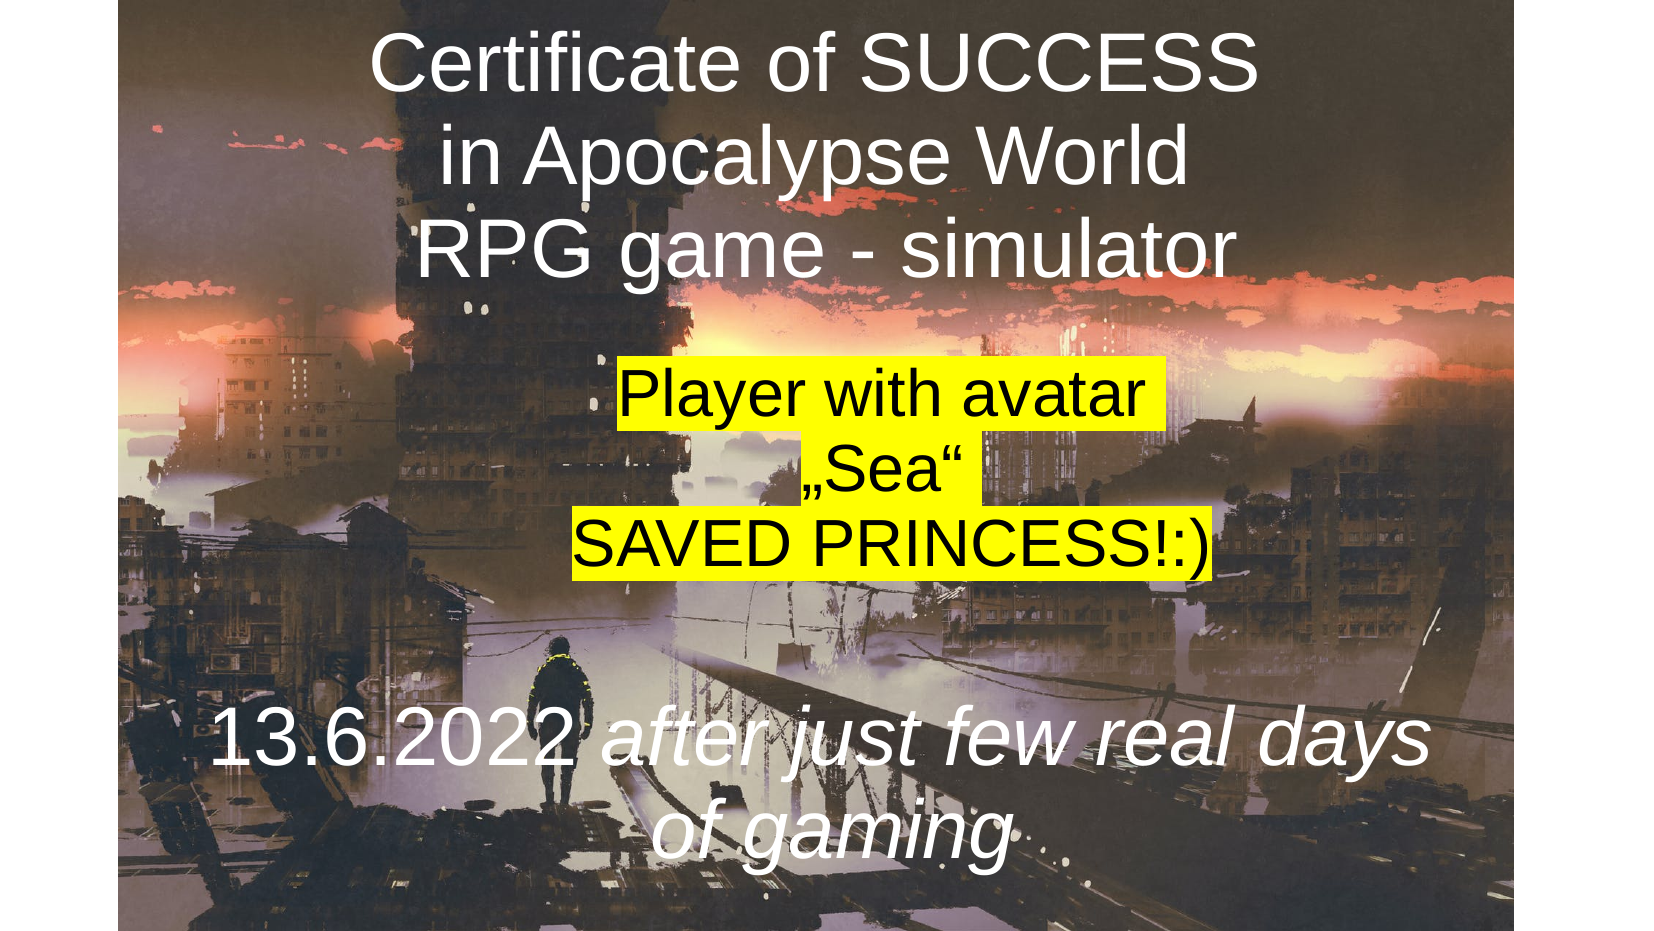

# Certificate of SUCCESS in Apocalypse World RPG game - simulator
Player with avatar
„Sea“
SAVED PRINCESS!:)
13.6.2022 after just few real days
of gaming